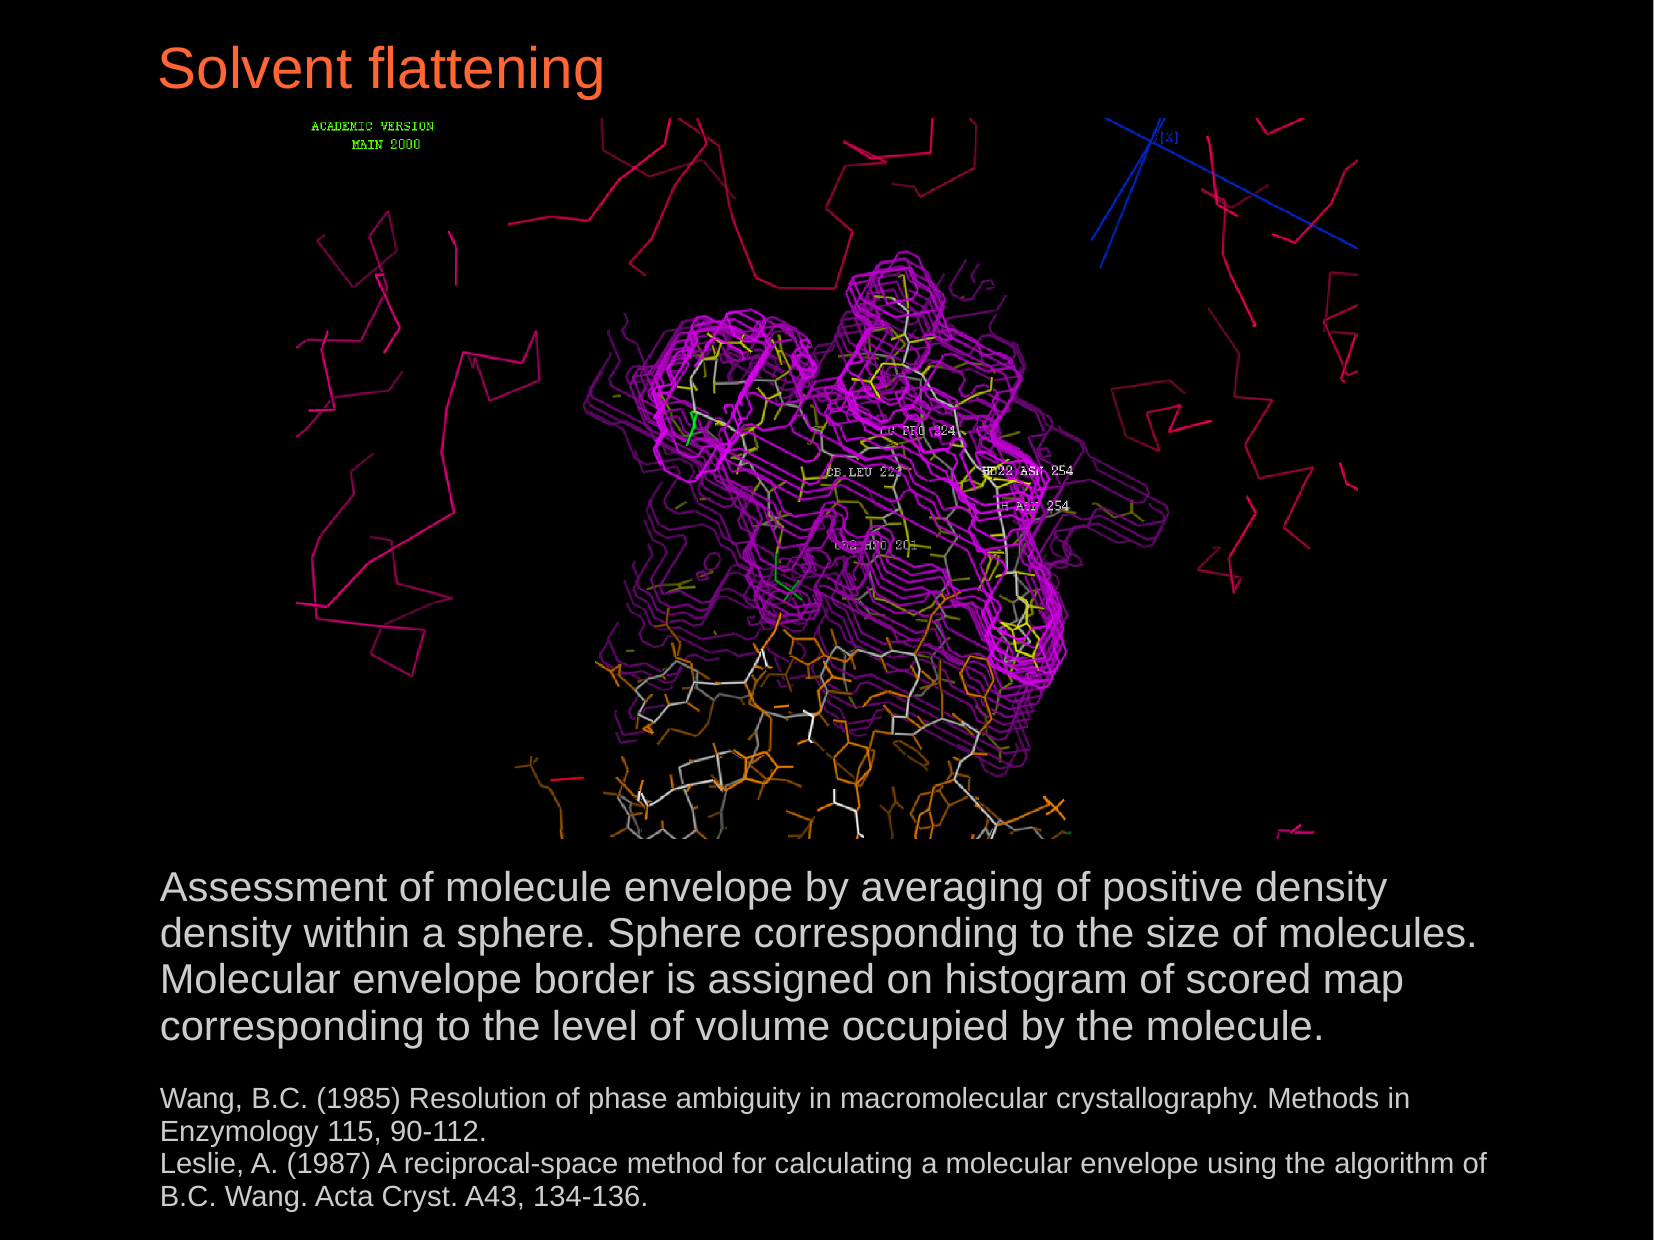

Solvent flattening
# Solvent flattening
Assessment of molecule envelope by averaging of positive density density within a sphere. Sphere corresponding to the size of molecules.
Molecular envelope border is assigned on histogram of scored map corresponding to the level of volume occupied by the molecule.
Wang, B.C. (1985) Resolution of phase ambiguity in macromolecular crystallography. Methods in Enzymology 115, 90-112.
Leslie, A. (1987) A reciprocal-space method for calculating a molecular envelope using the algorithm of B.C. Wang. Acta Cryst. A43, 134-136.